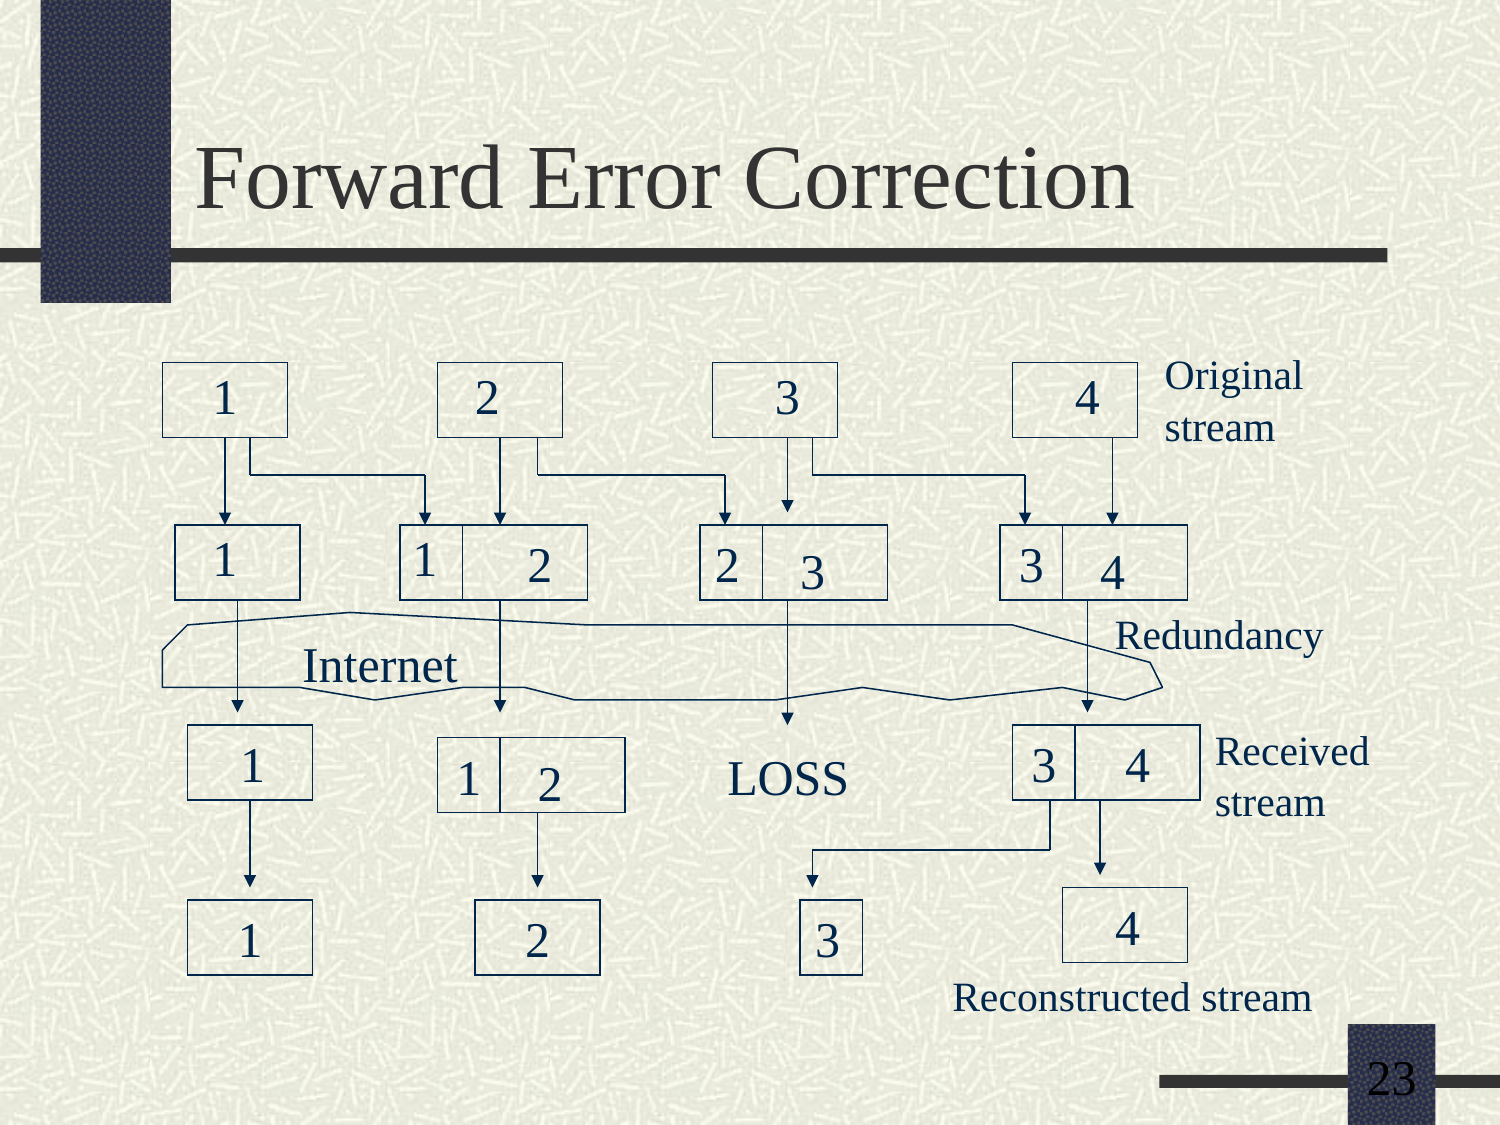

# Forward Error Correction
1
2
3
4
Original
stream
1
1
2
2
3
3
4
Redundancy
Internet
1
3
4
1
LOSS
Received
stream
2
4
1
2
3
Reconstructed stream
23